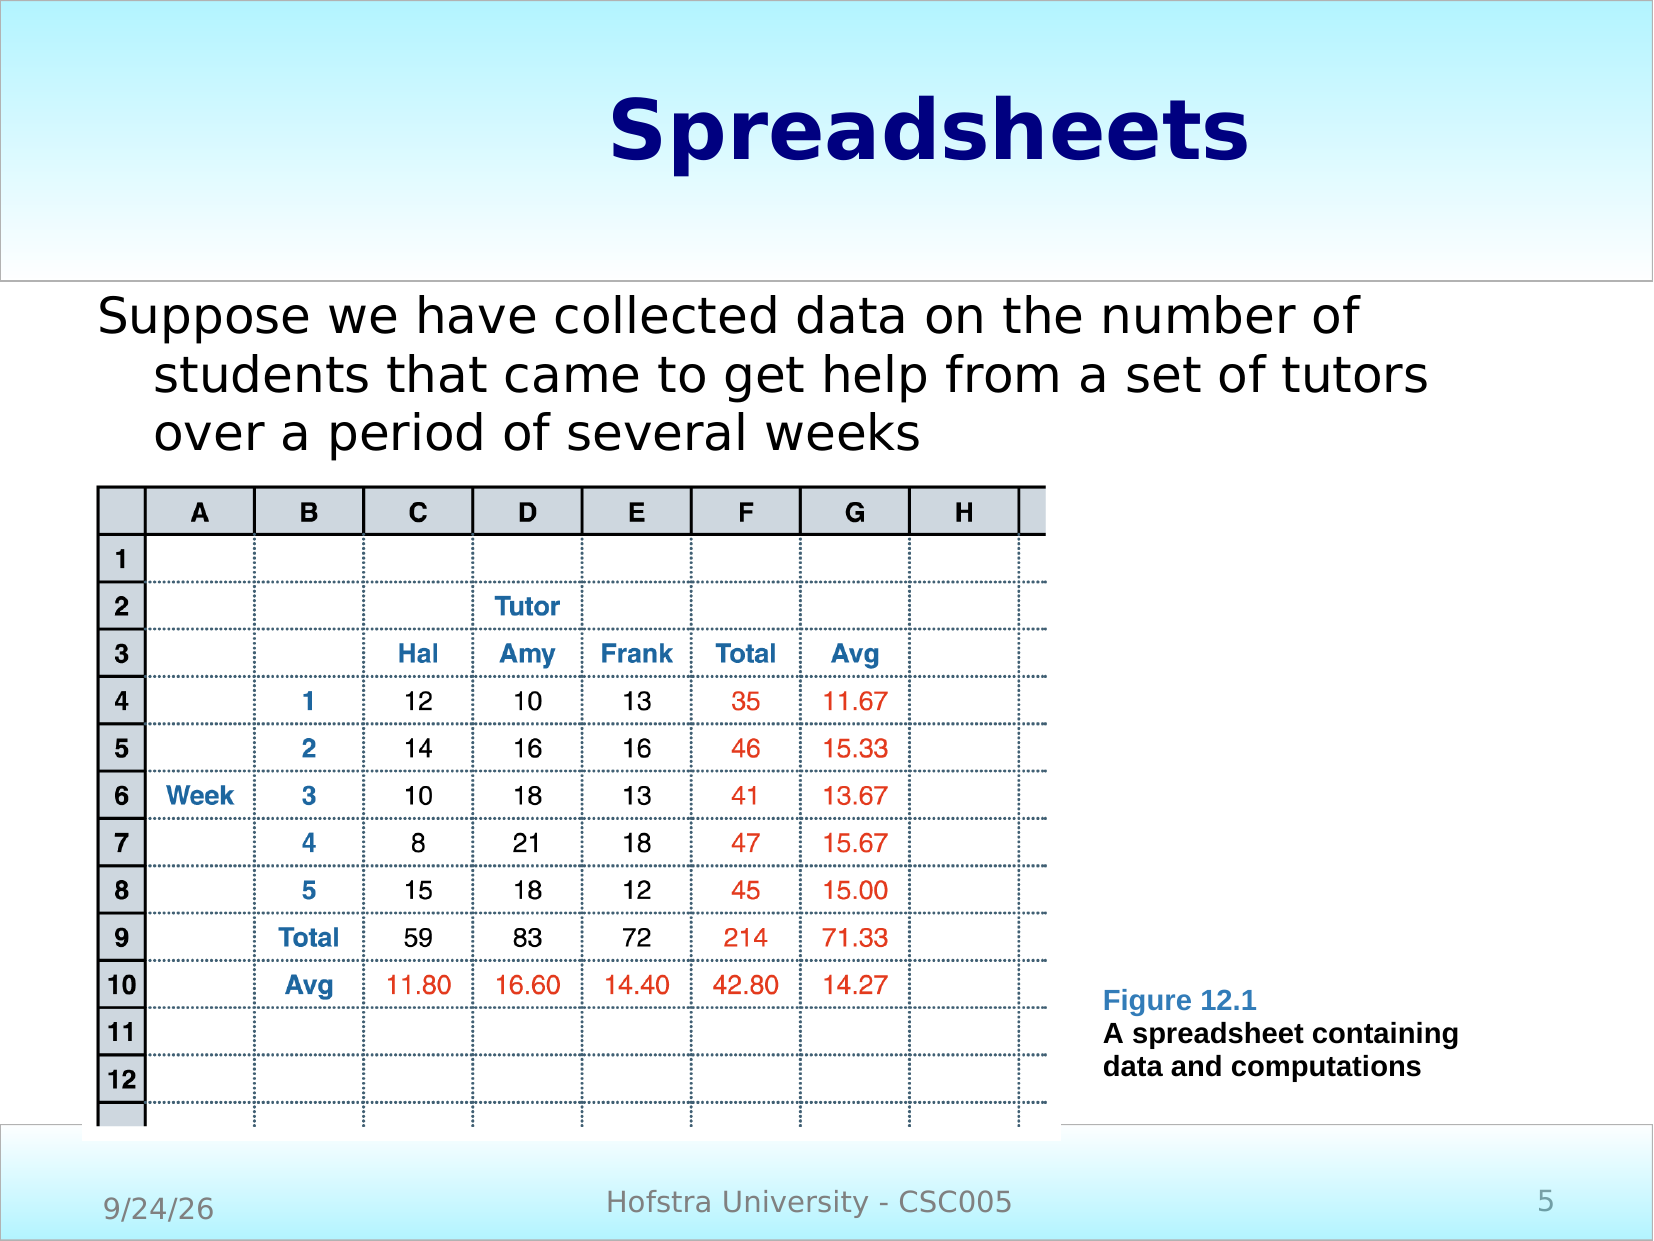

# Spreadsheets
Suppose we have collected data on the number of students that came to get help from a set of tutors over a period of several weeks
Figure 12.1
A spreadsheet containing data and computations
5
Hofstra University - CSC005